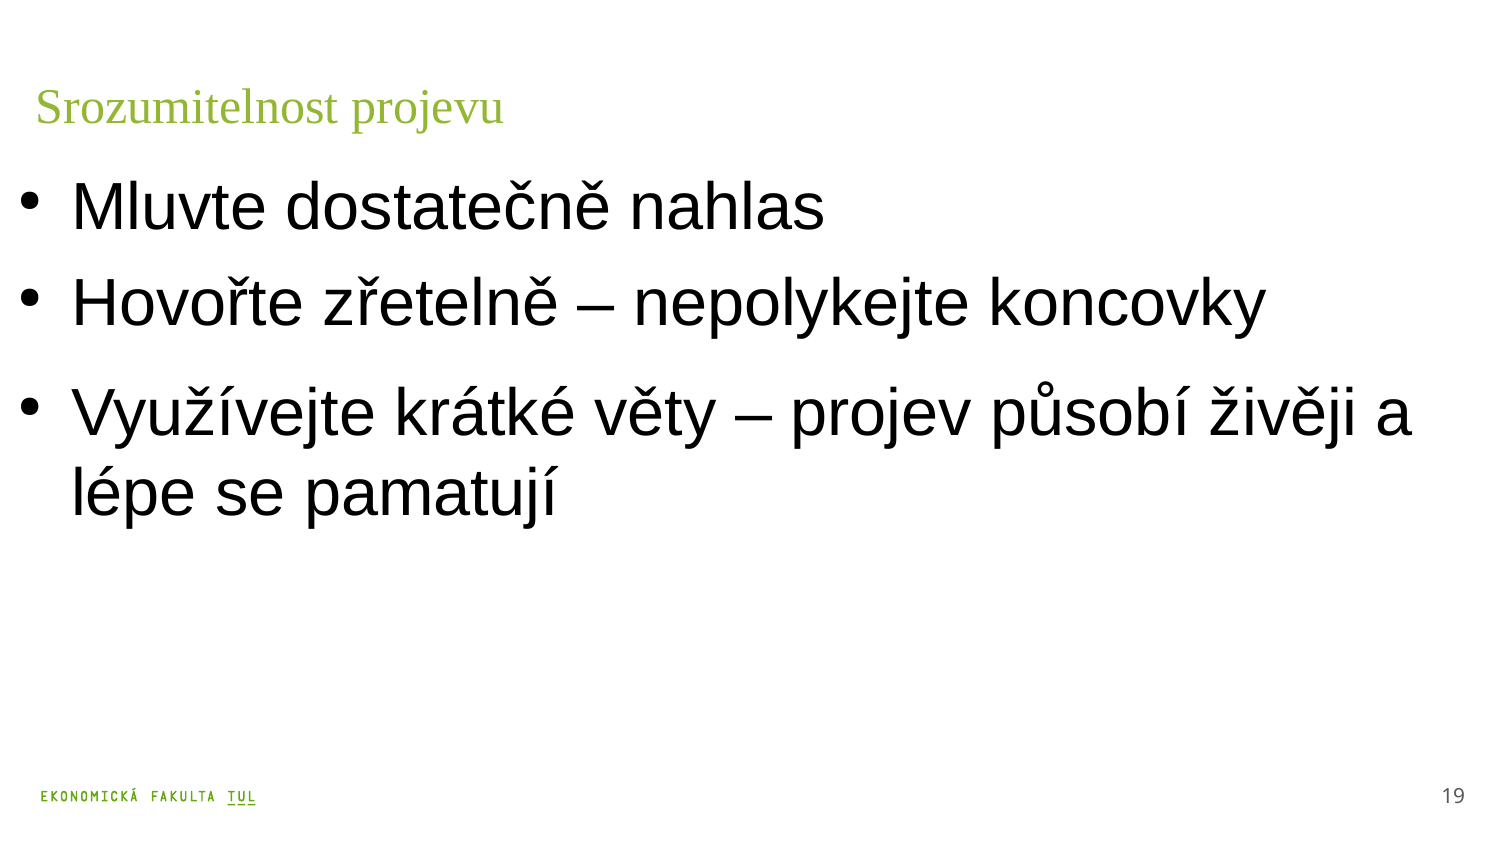

# Srozumitelnost projevu
Mluvte dostatečně nahlas
Hovořte zřetelně – nepolykejte koncovky
Využívejte krátké věty – projev působí živěji a lépe se pamatují
19